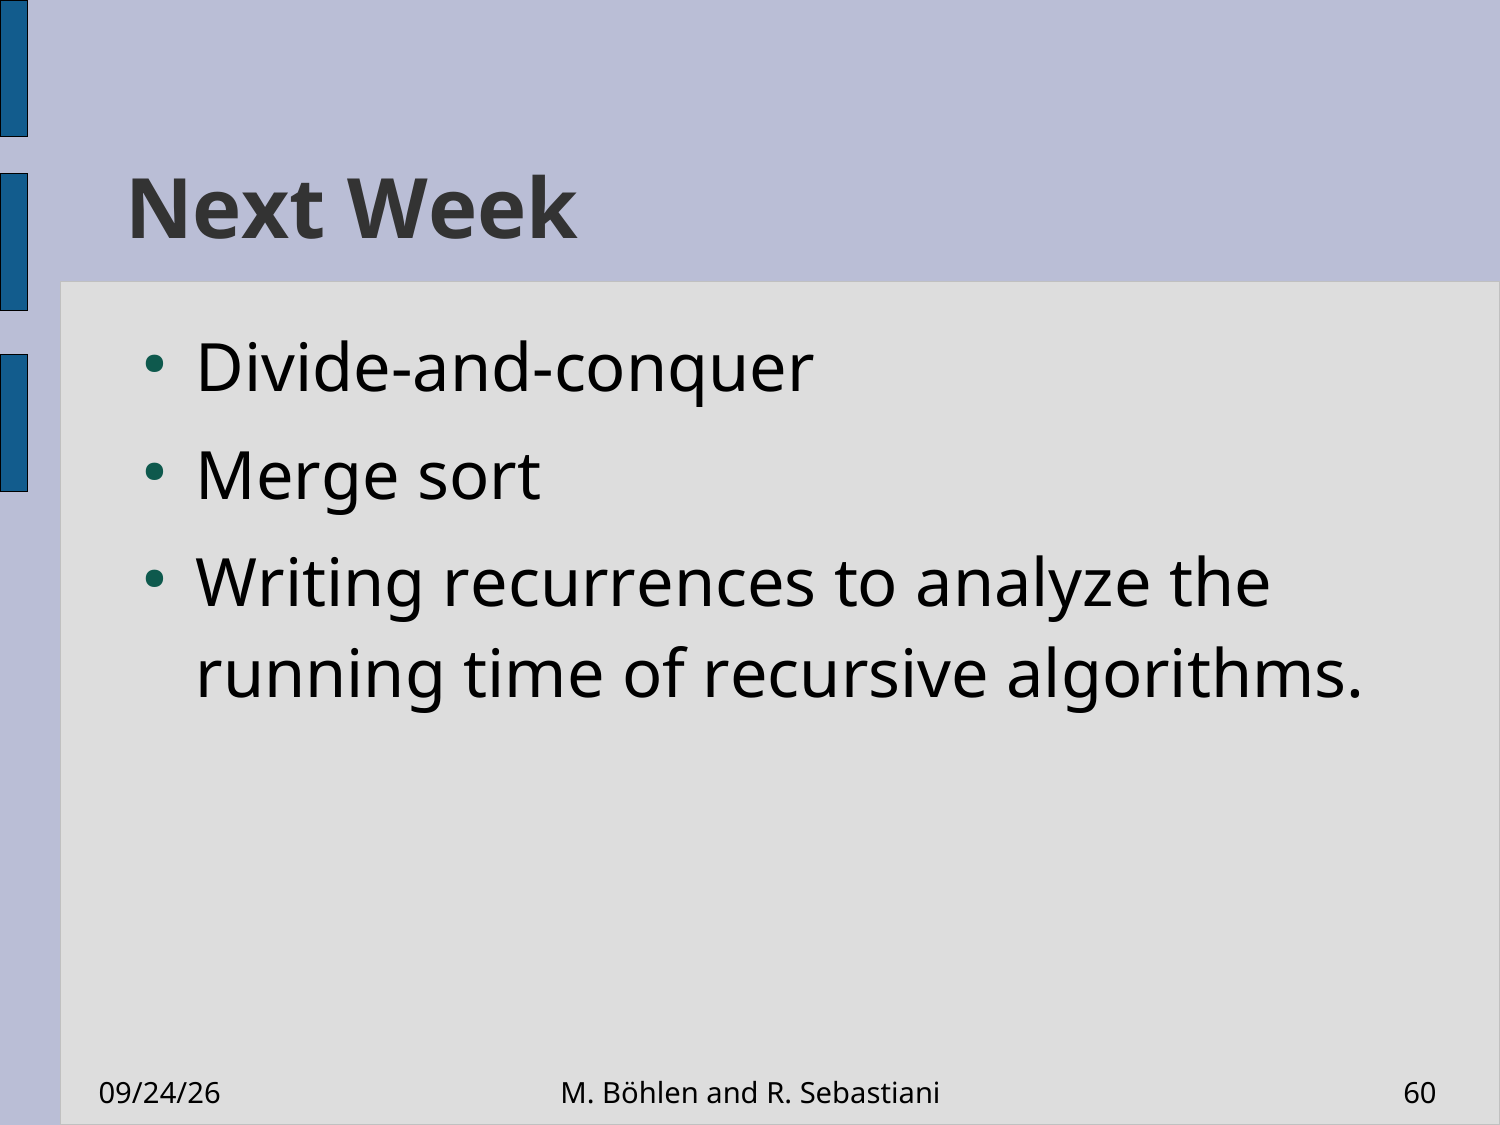

# Next Week
Divide-and-conquer
Merge sort
Writing recurrences to analyze the running time of recursive algorithms.
M. Böhlen and R. Sebastiani
60